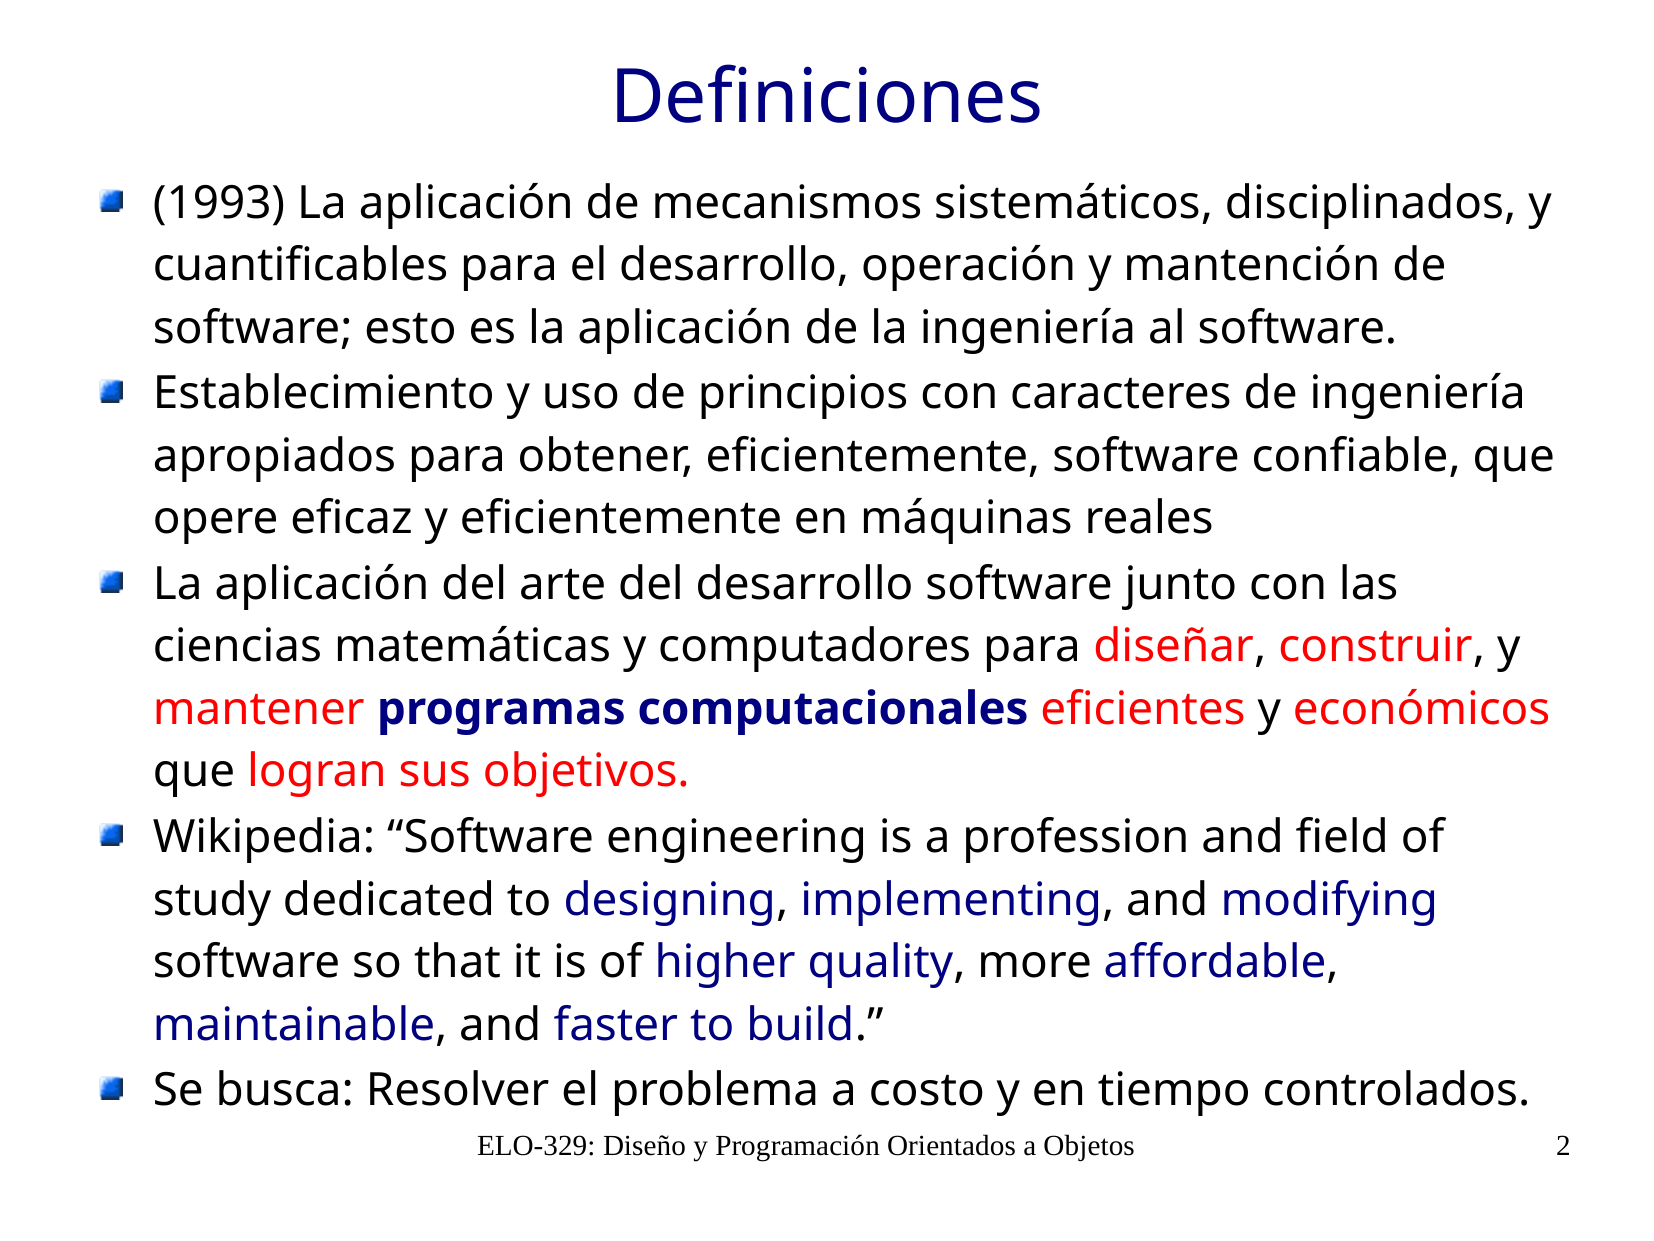

# Definiciones
(1993) La aplicación de mecanismos sistemáticos, disciplinados, y cuantificables para el desarrollo, operación y mantención de software; esto es la aplicación de la ingeniería al software.
Establecimiento y uso de principios con caracteres de ingeniería apropiados para obtener, eficientemente, software confiable, que opere eficaz y eficientemente en máquinas reales
La aplicación del arte del desarrollo software junto con las ciencias matemáticas y computadores para diseñar, construir, y mantener programas computacionales eficientes y económicos que logran sus objetivos.
Wikipedia: “Software engineering is a profession and field of study dedicated to designing, implementing, and modifying software so that it is of higher quality, more affordable, maintainable, and faster to build.”
Se busca: Resolver el problema a costo y en tiempo controlados.
2